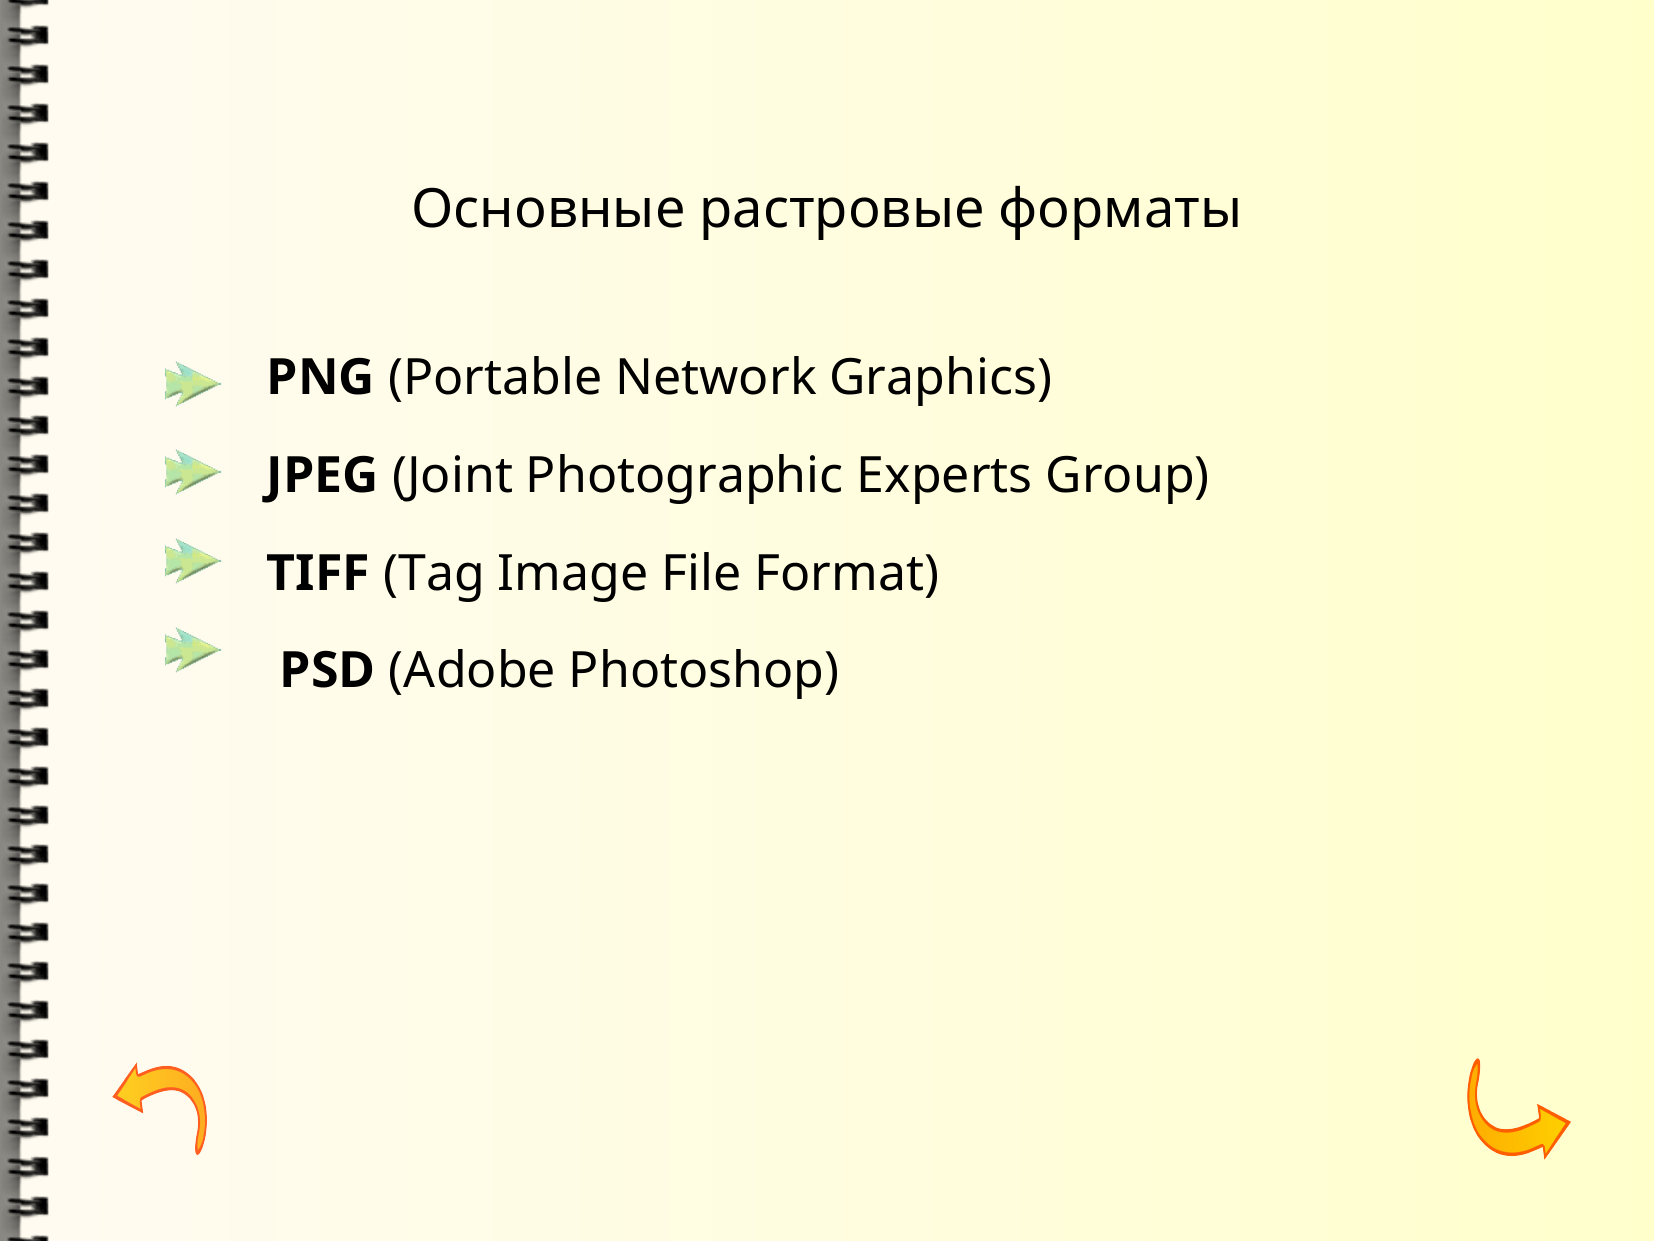

# Основные растровые форматы
 	PNG (Portable Network Graphics)
 	JPEG (Joint Photographic Experts Group)
 	TIFF (Tag Image File Format)
 	 PSD (Adobe Photoshop)